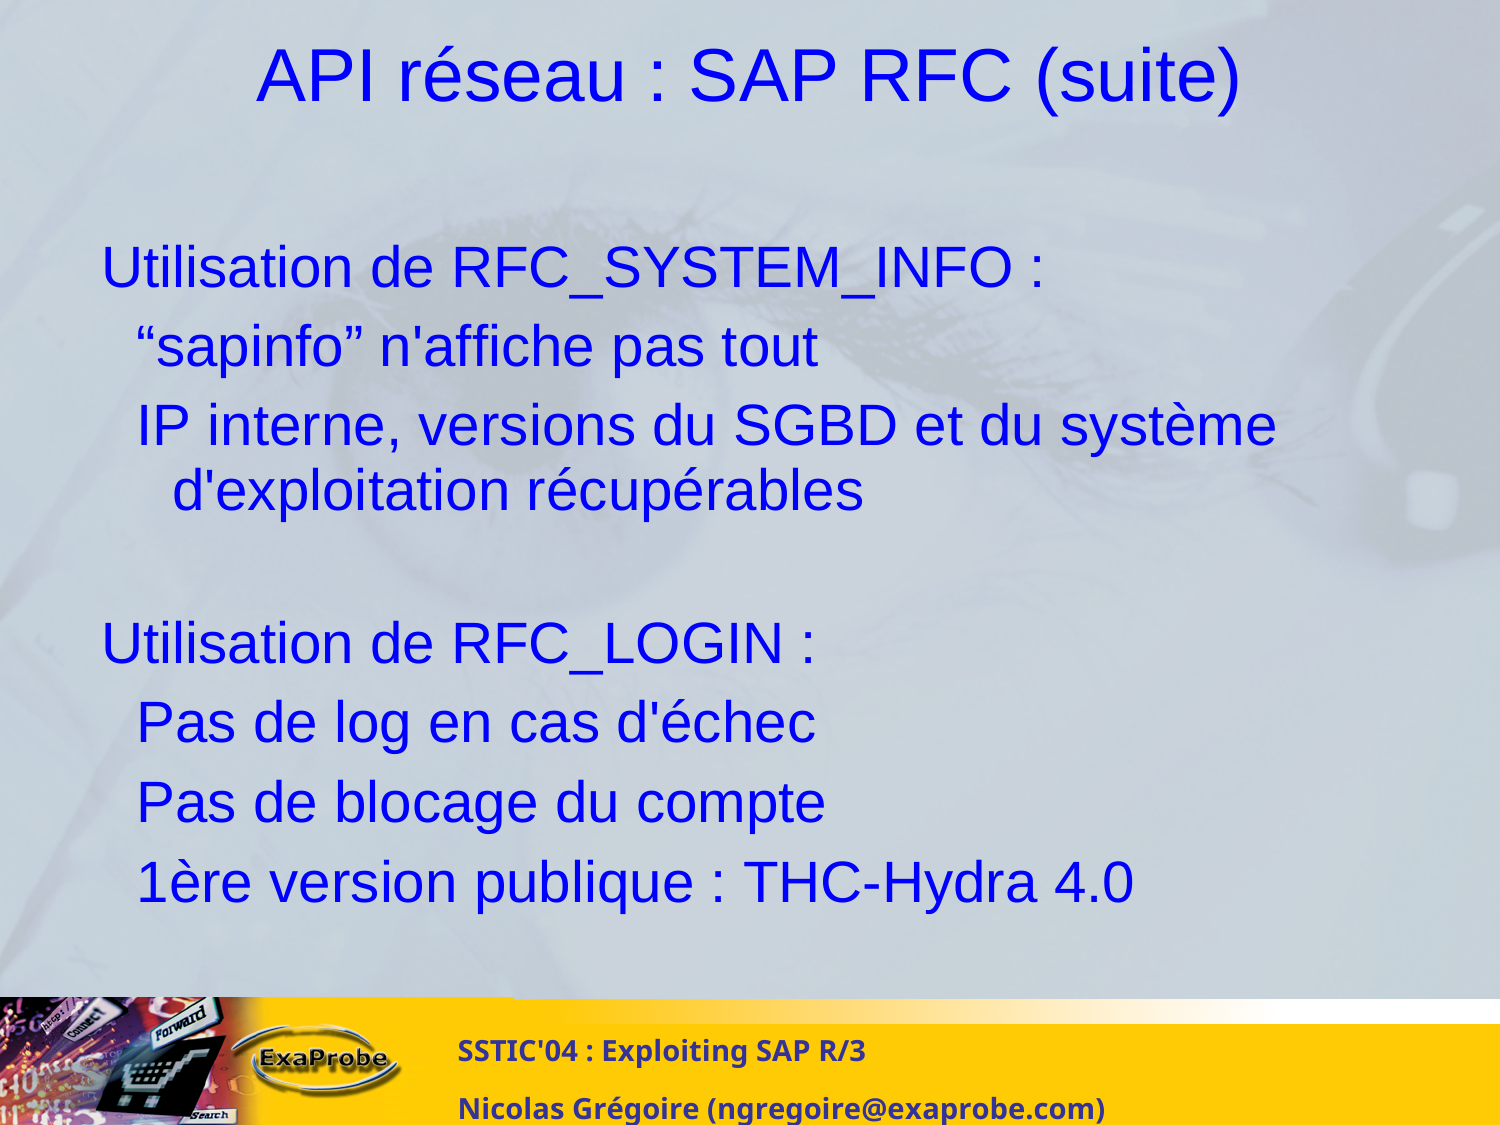

# API réseau : SAP RFC (suite)
Utilisation de RFC_SYSTEM_INFO :
“sapinfo” n'affiche pas tout
IP interne, versions du SGBD et du système d'exploitation récupérables
Utilisation de RFC_LOGIN :
Pas de log en cas d'échec
Pas de blocage du compte
1ère version publique : THC-Hydra 4.0